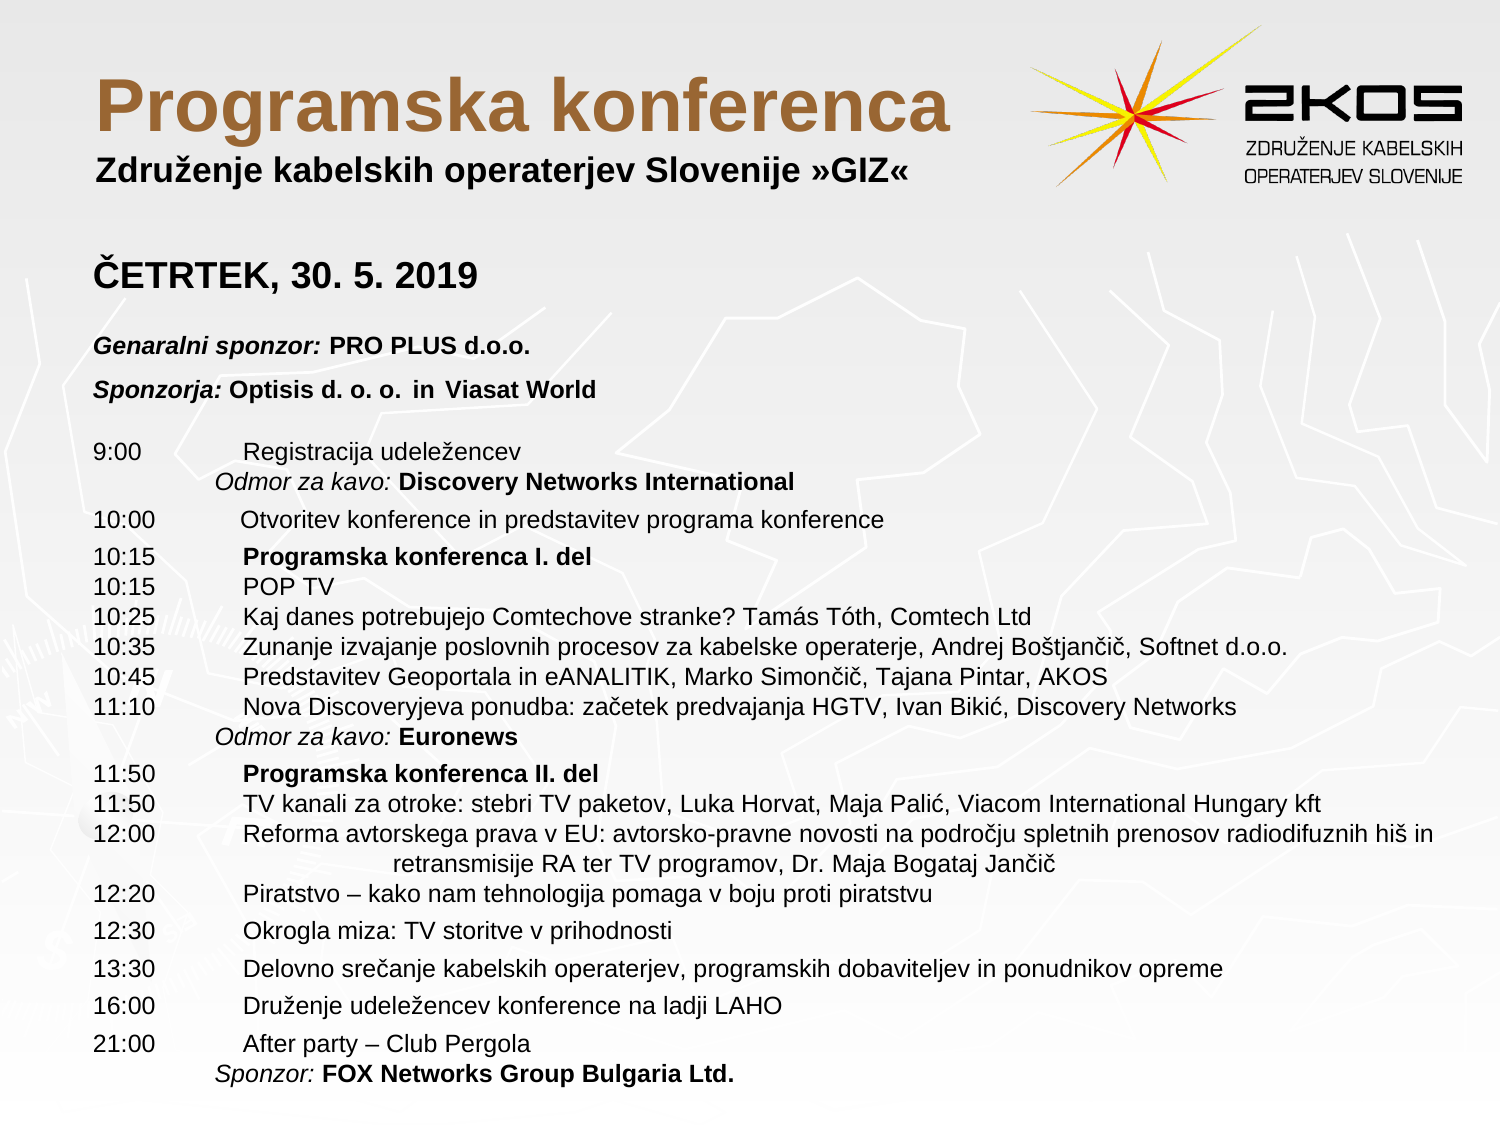

Programska konferenca
Združenje kabelskih operaterjev Slovenije »GIZ«
ČETRTEK, 30. 5. 2019
Genaralni sponzor: PRO PLUS d.o.o.
Sponzorja: Optisis d. o. o. in Viasat World
9:00 	Registracija udeležencev
Odmor za kavo: Discovery Networks International
10:00 		Otvoritev konference in predstavitev programa konference
10:15 	Programska konferenca I. del
10:15	POP TV
10:25	Kaj danes potrebujejo Comtechove stranke? Tamás Tóth, Comtech Ltd
10:35	Zunanje izvajanje poslovnih procesov za kabelske operaterje, Andrej Boštjančič, Softnet d.o.o.
10:45	Predstavitev Geoportala in eANALITIK, Marko Simončič, Tajana Pintar, AKOS
11:10	Nova Discoveryjeva ponudba: začetek predvajanja HGTV, Ivan Bikić, Discovery Networks
Odmor za kavo: Euronews
11:50	Programska konferenca II. del
11:50	TV kanali za otroke: stebri TV paketov, Luka Horvat, Maja Palić, Viacom International Hungary kft
12:00	Reforma avtorskega prava v EU: avtorsko-pravne novosti na področju spletnih prenosov radiodifuznih hiš in 		retransmisije RA ter TV programov, Dr. Maja Bogataj Jančič
12:20 	Piratstvo – kako nam tehnologija pomaga v boju proti piratstvu
12:30 	Okrogla miza: TV storitve v prihodnosti
13:30 	Delovno srečanje kabelskih operaterjev, programskih dobaviteljev in ponudnikov opreme
16:00 	Druženje udeležencev konference na ladji LAHO
21:00 	After party – Club Pergola
Sponzor: FOX Networks Group Bulgaria Ltd.